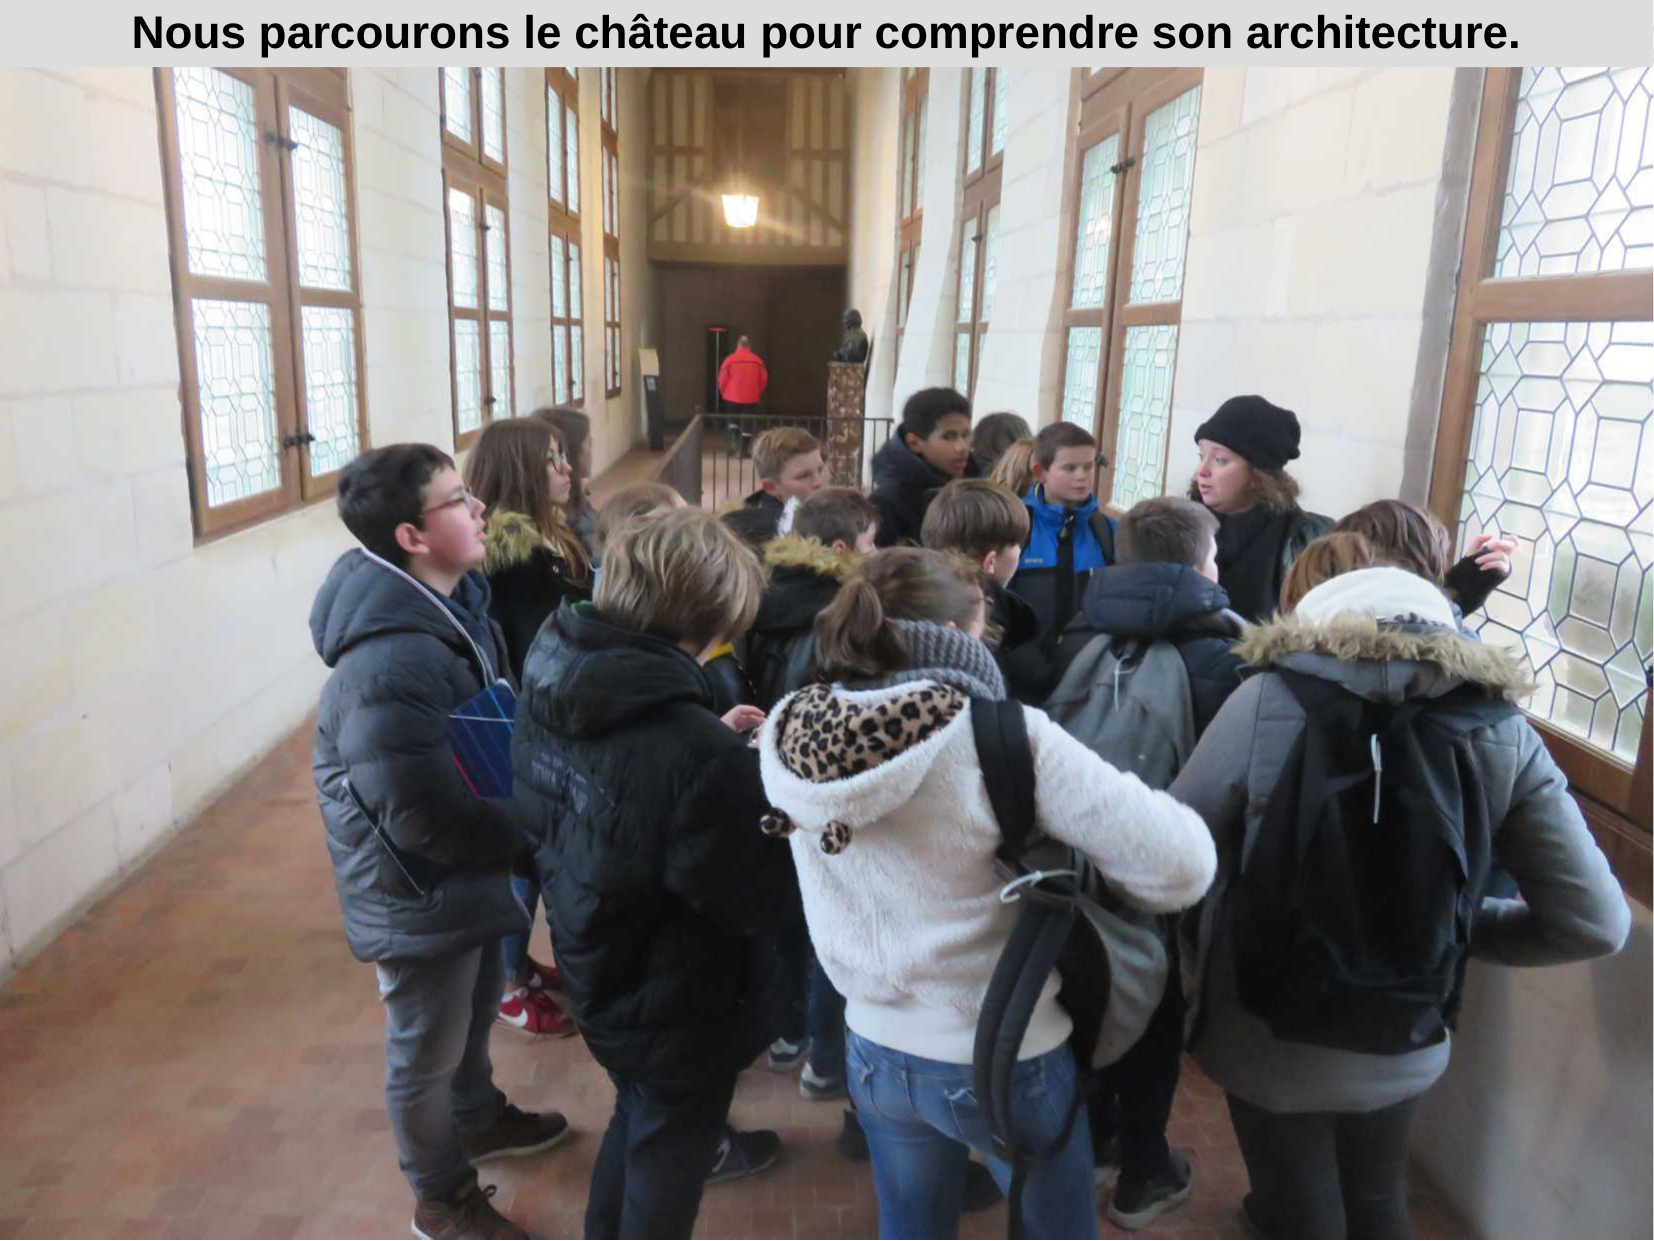

Nous parcourons le château pour comprendre son architecture.